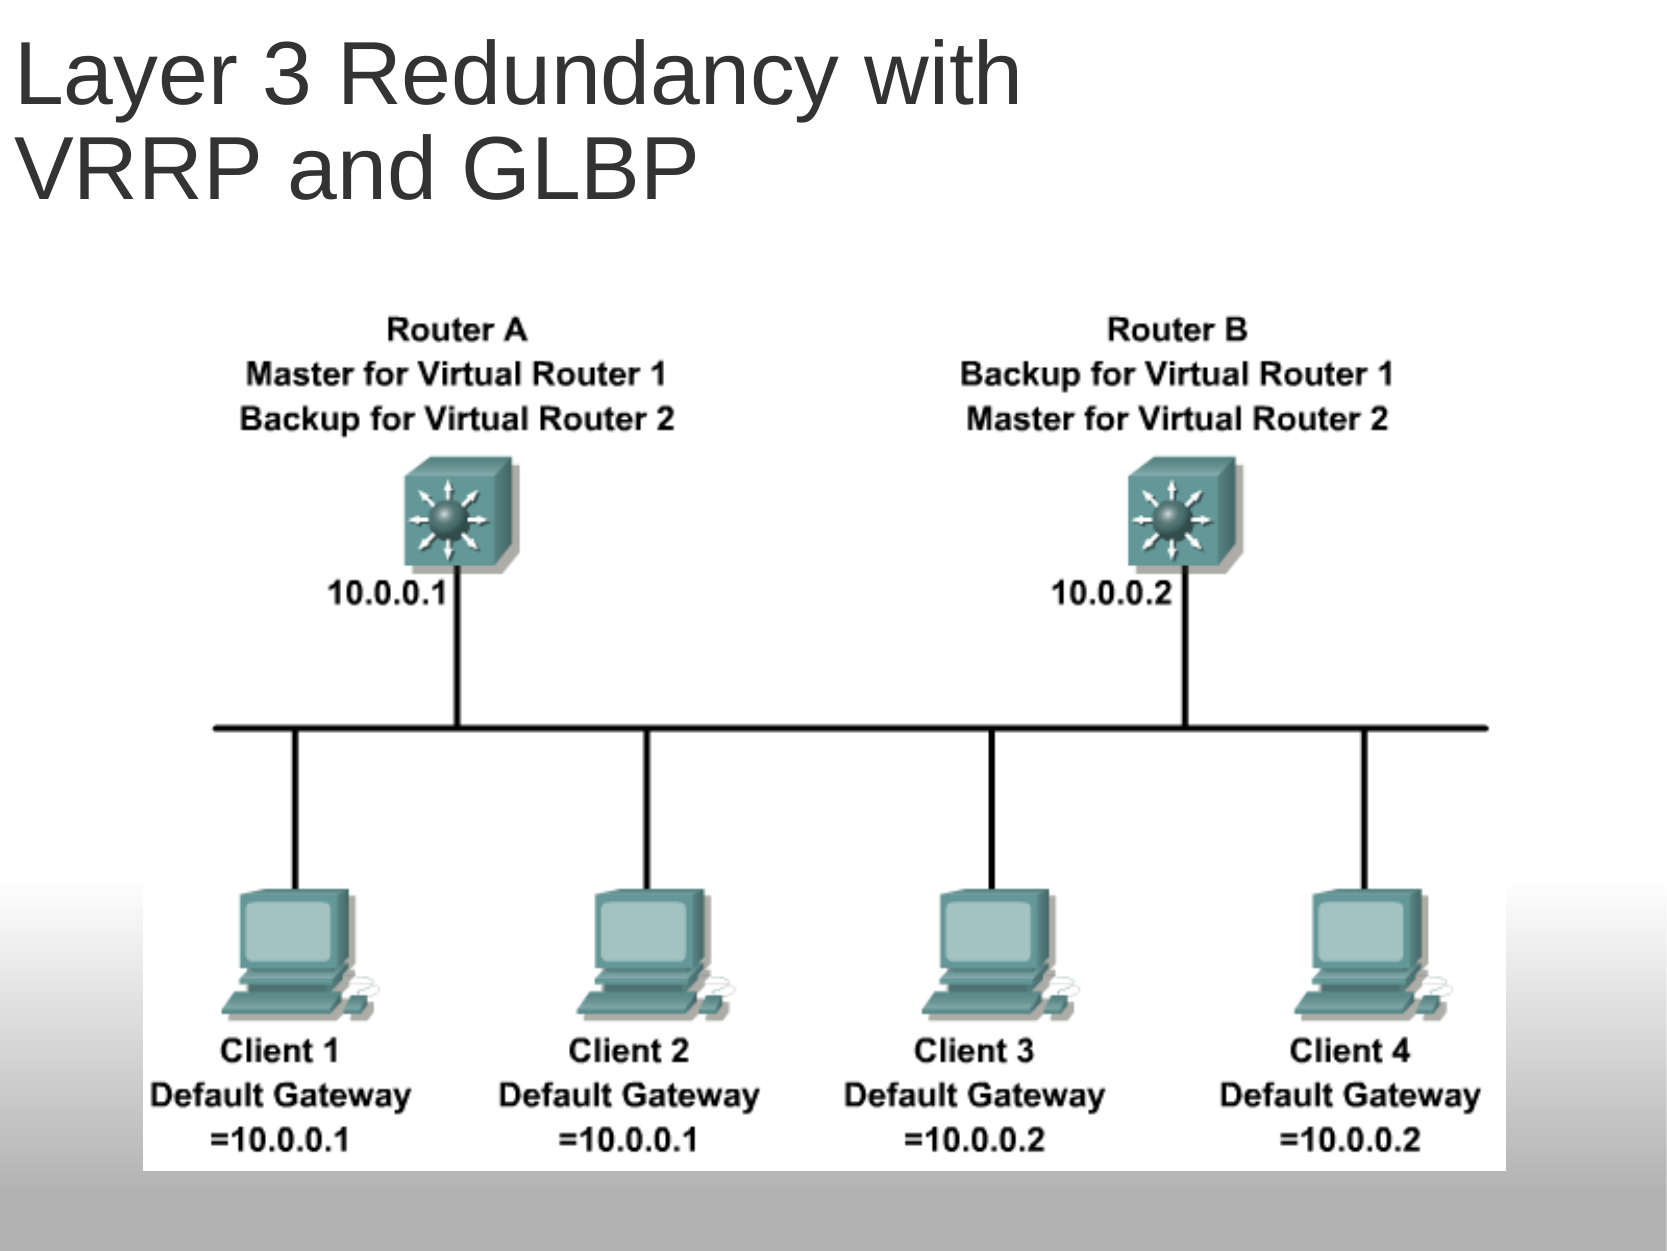

# Layer 3 Redundancy with VRRP and GLBP